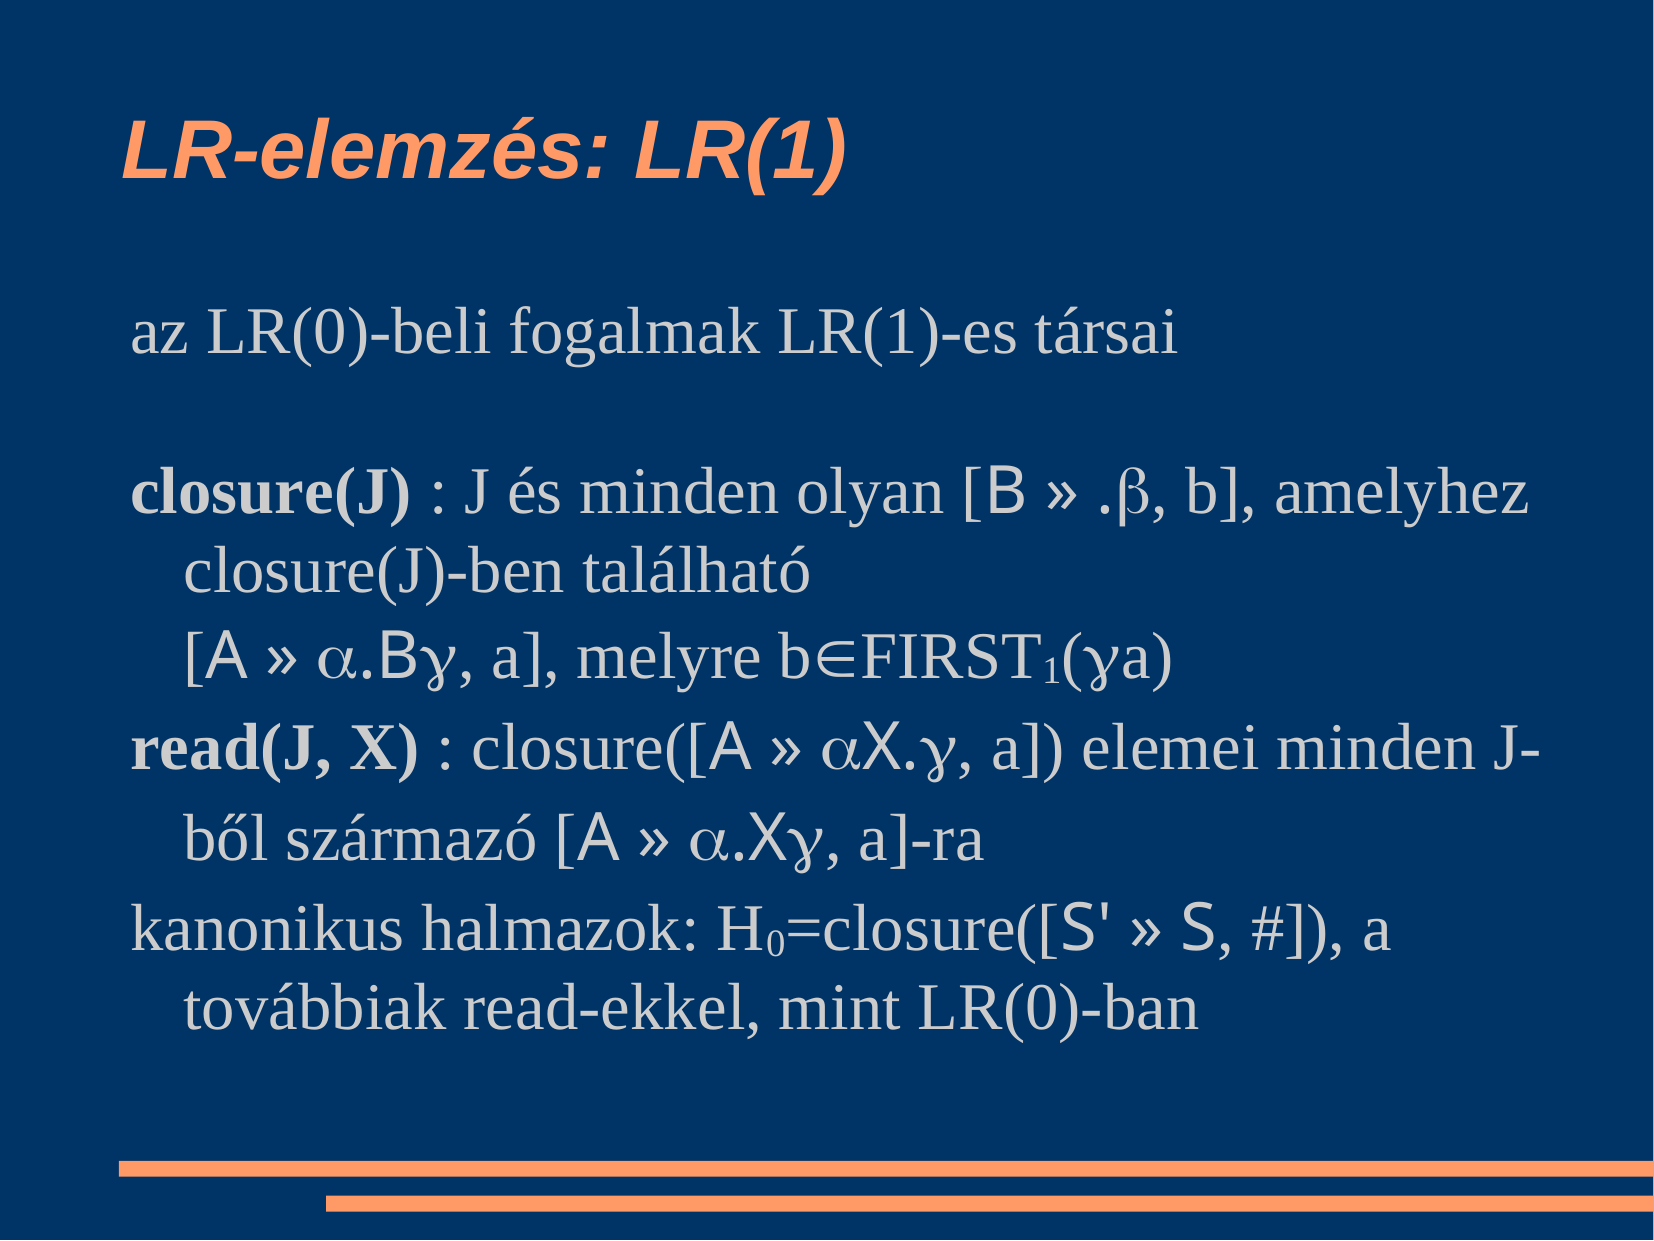

# LR-elemzés: LR(1)
az LR(0)-beli fogalmak LR(1)-es társai
closure(J) : J és minden olyan [B » .b, b], amelyhez closure(J)-ben található
[A » a.Bg, a], melyre bÎFIRST1(ga)
read(J, X) : closure([A » aX.g, a]) elemei minden J-ből származó [A » a.Xg, a]-ra
kanonikus halmazok: H0=closure([S' » S, #]), a továbbiak read-ekkel, mint LR(0)-ban